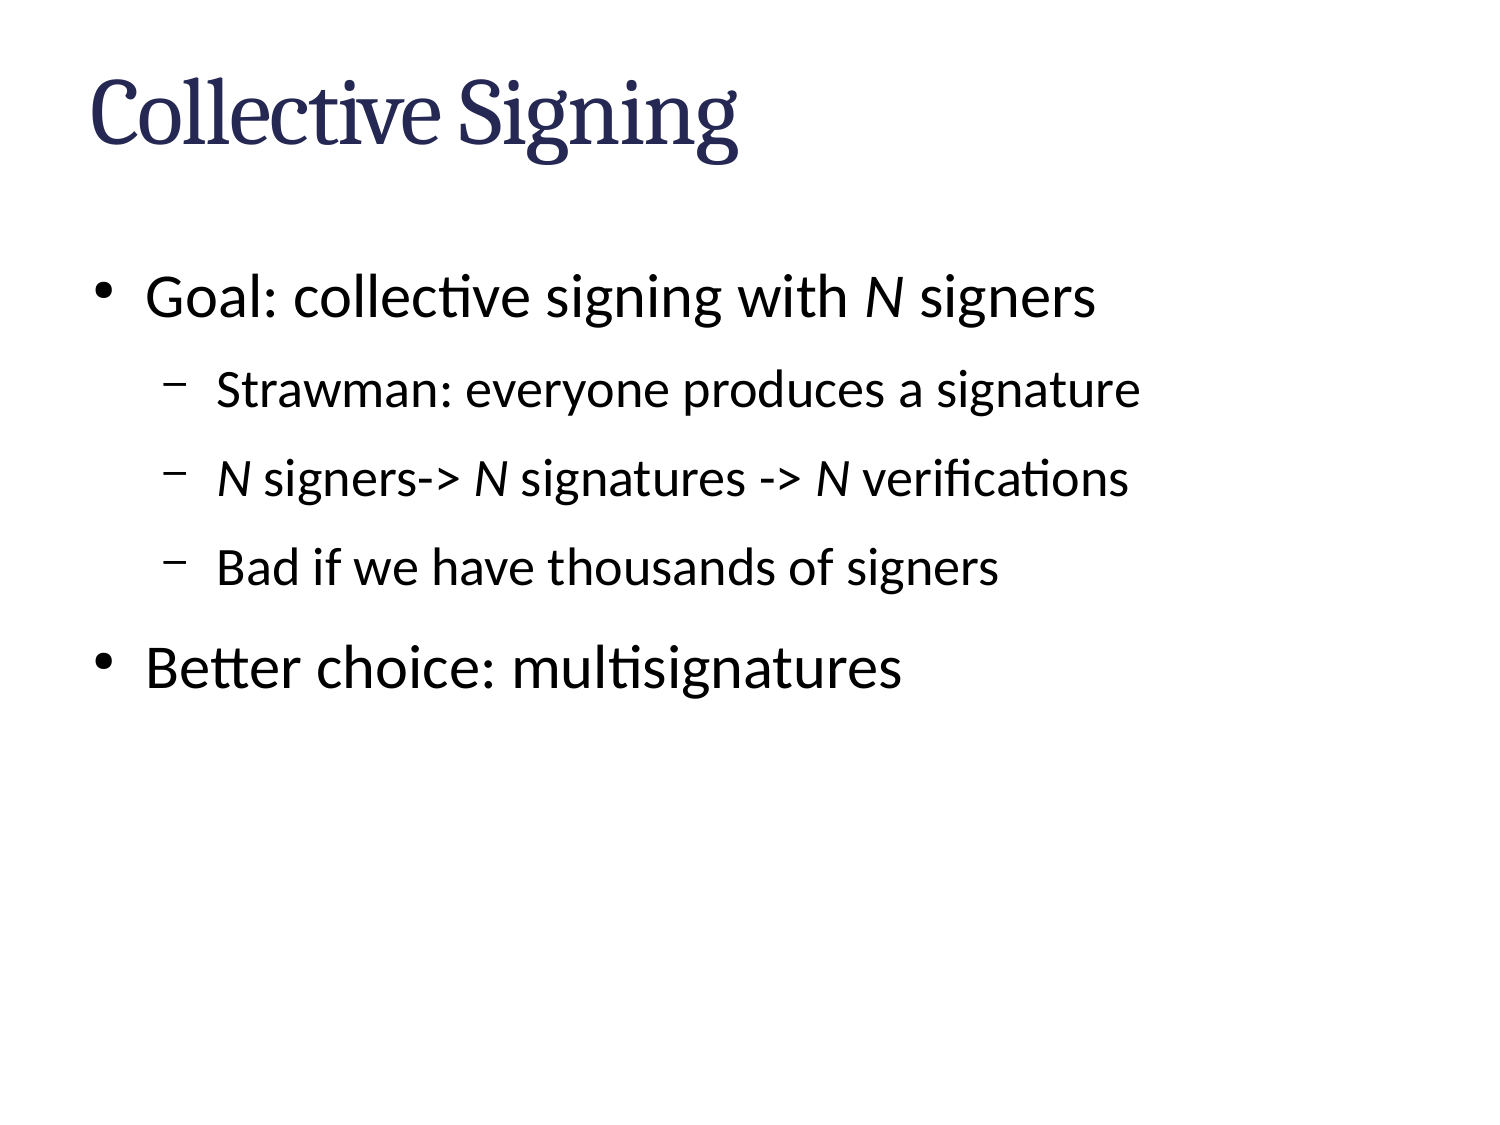

# Collective Signing
Goal: collective signing with N signers
Strawman: everyone produces a signature
N signers-> N signatures -> N verifications
Bad if we have thousands of signers
Better choice: multisignatures